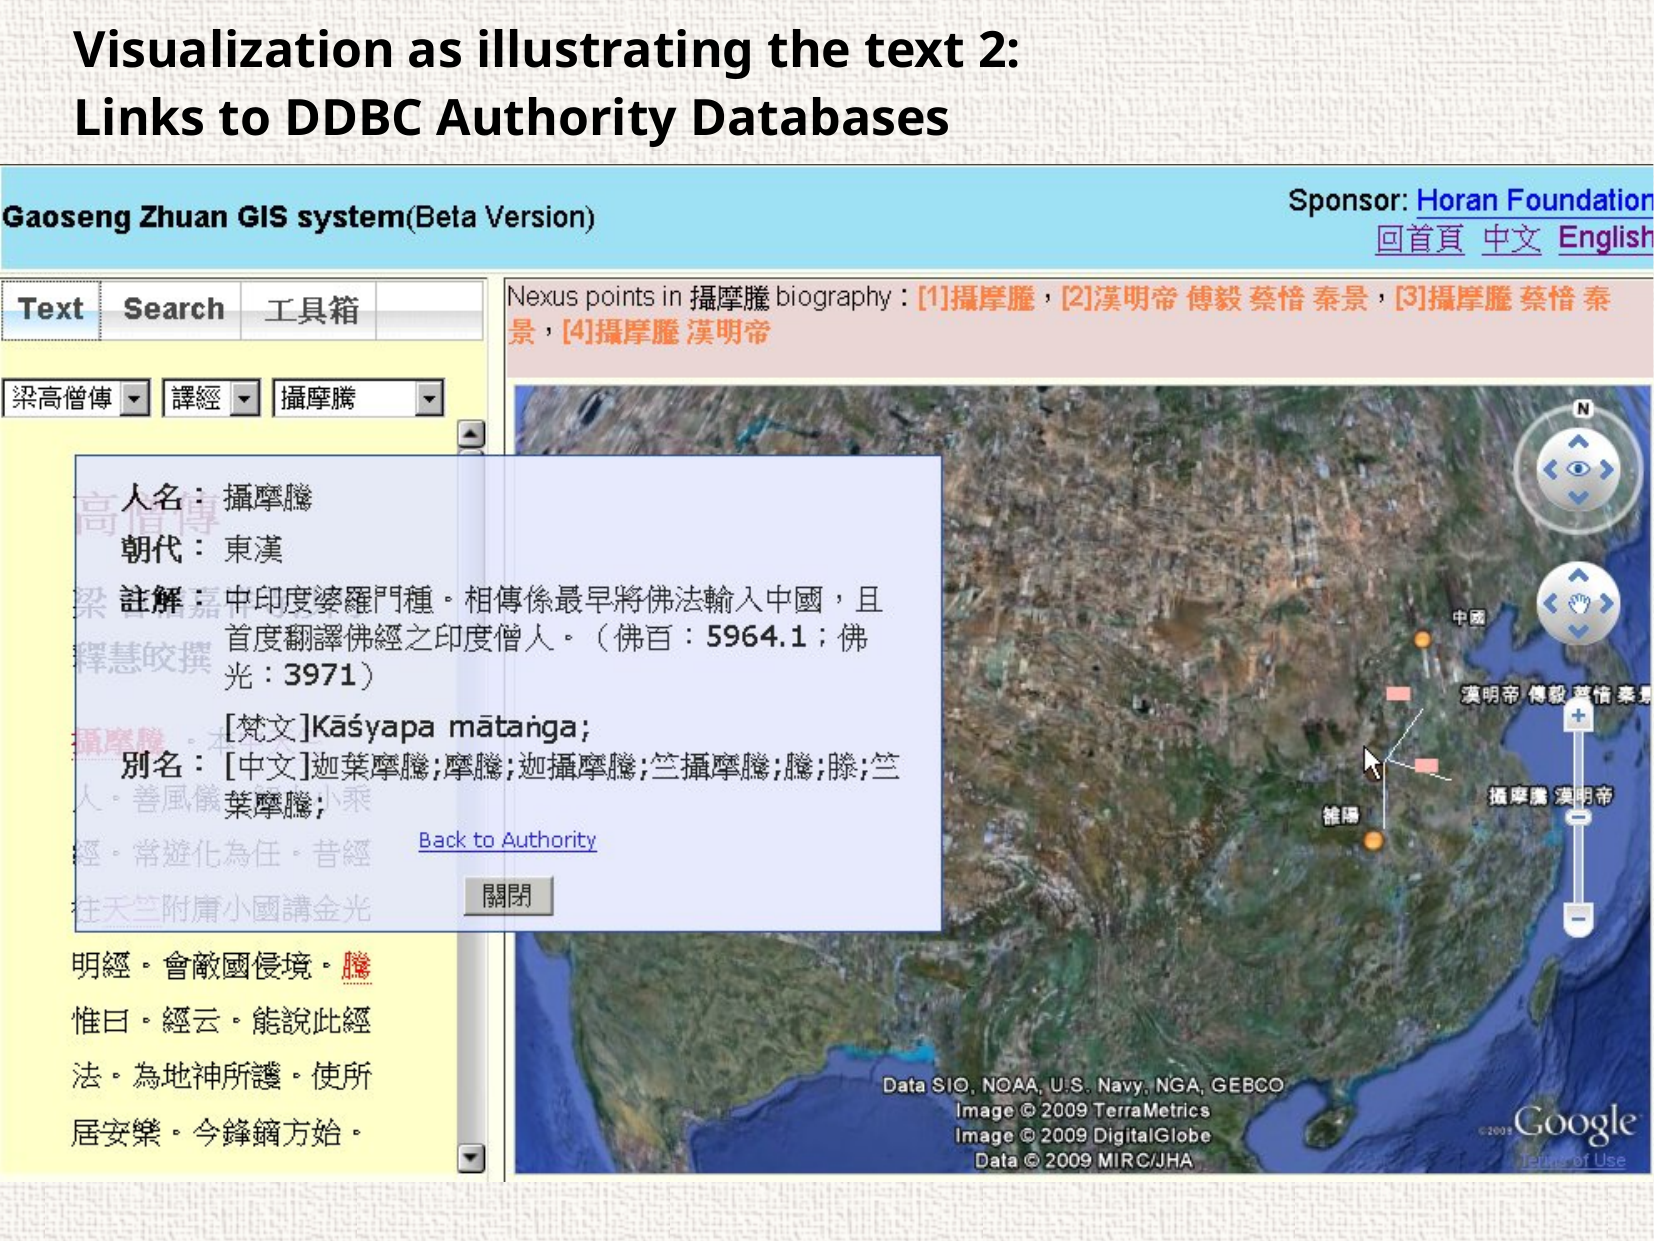

Visualization as illustrating the text 2:
Links to DDBC Authority Databases